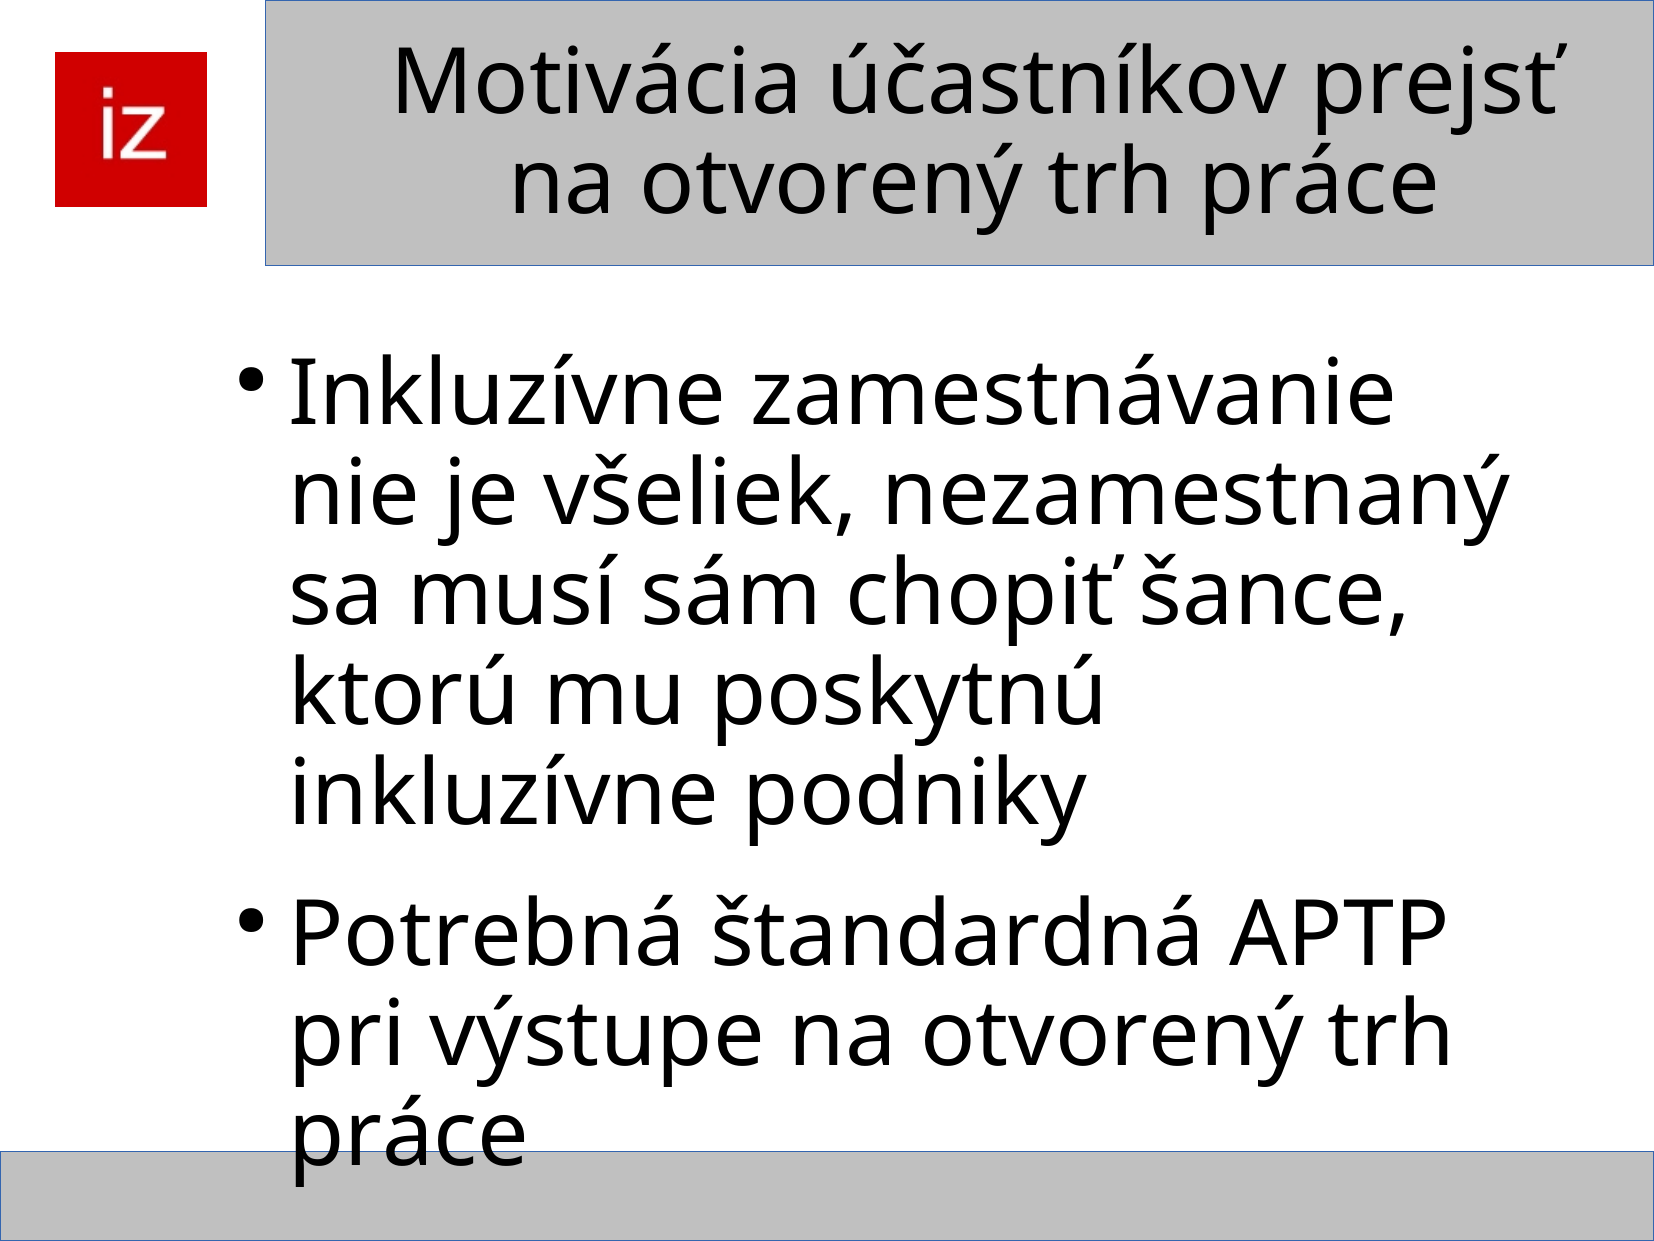

# Motivácia účastníkov prejsť na otvorený trh práce
Inkluzívne zamestnávanie nie je všeliek, nezamestnaný sa musí sám chopiť šance, ktorú mu poskytnú inkluzívne podniky
Potrebná štandardná APTP pri výstupe na otvorený trh práce